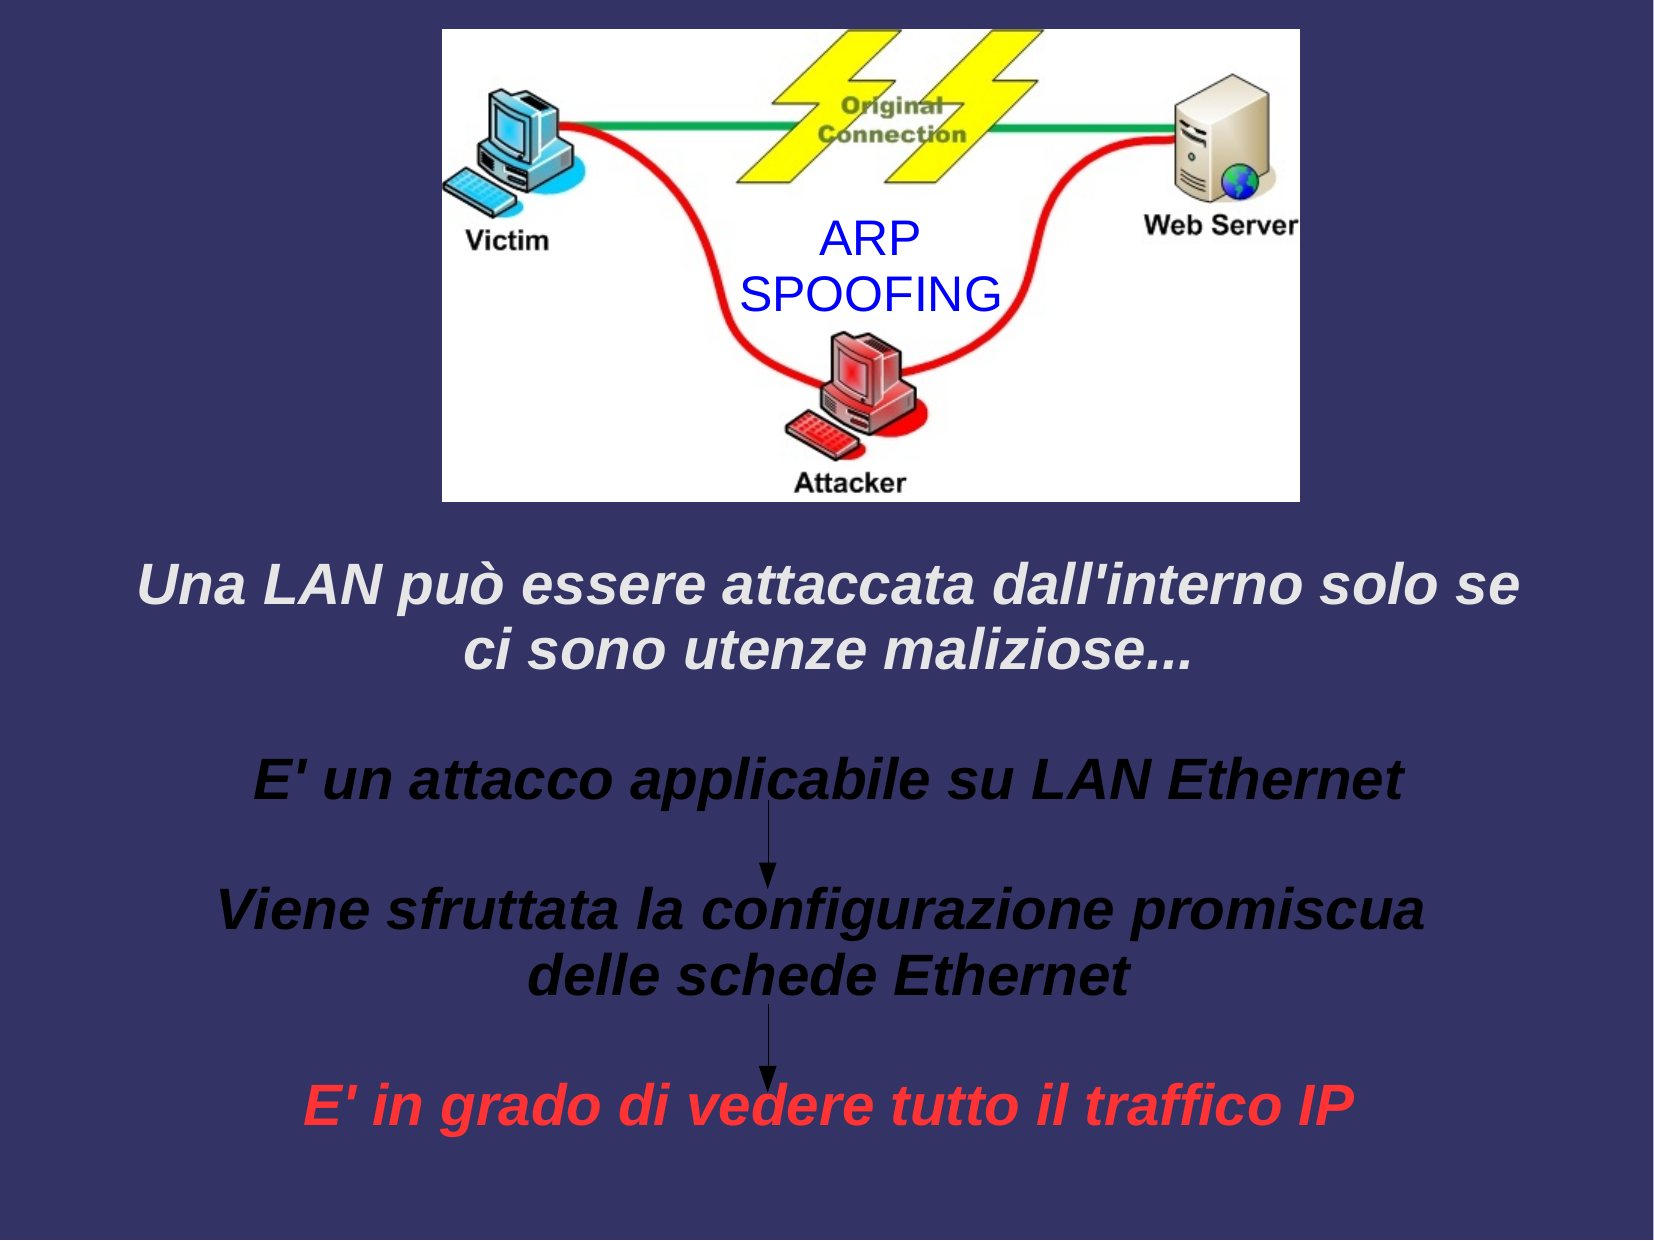

ARP
SPOOFING
# Una LAN può essere attaccata dall'interno solo se ci sono utenze maliziose... E' un attacco applicabile su LAN Ethernet Viene sfruttata la configurazione promiscua delle schede Ethernet E' in grado di vedere tutto il traffico IP